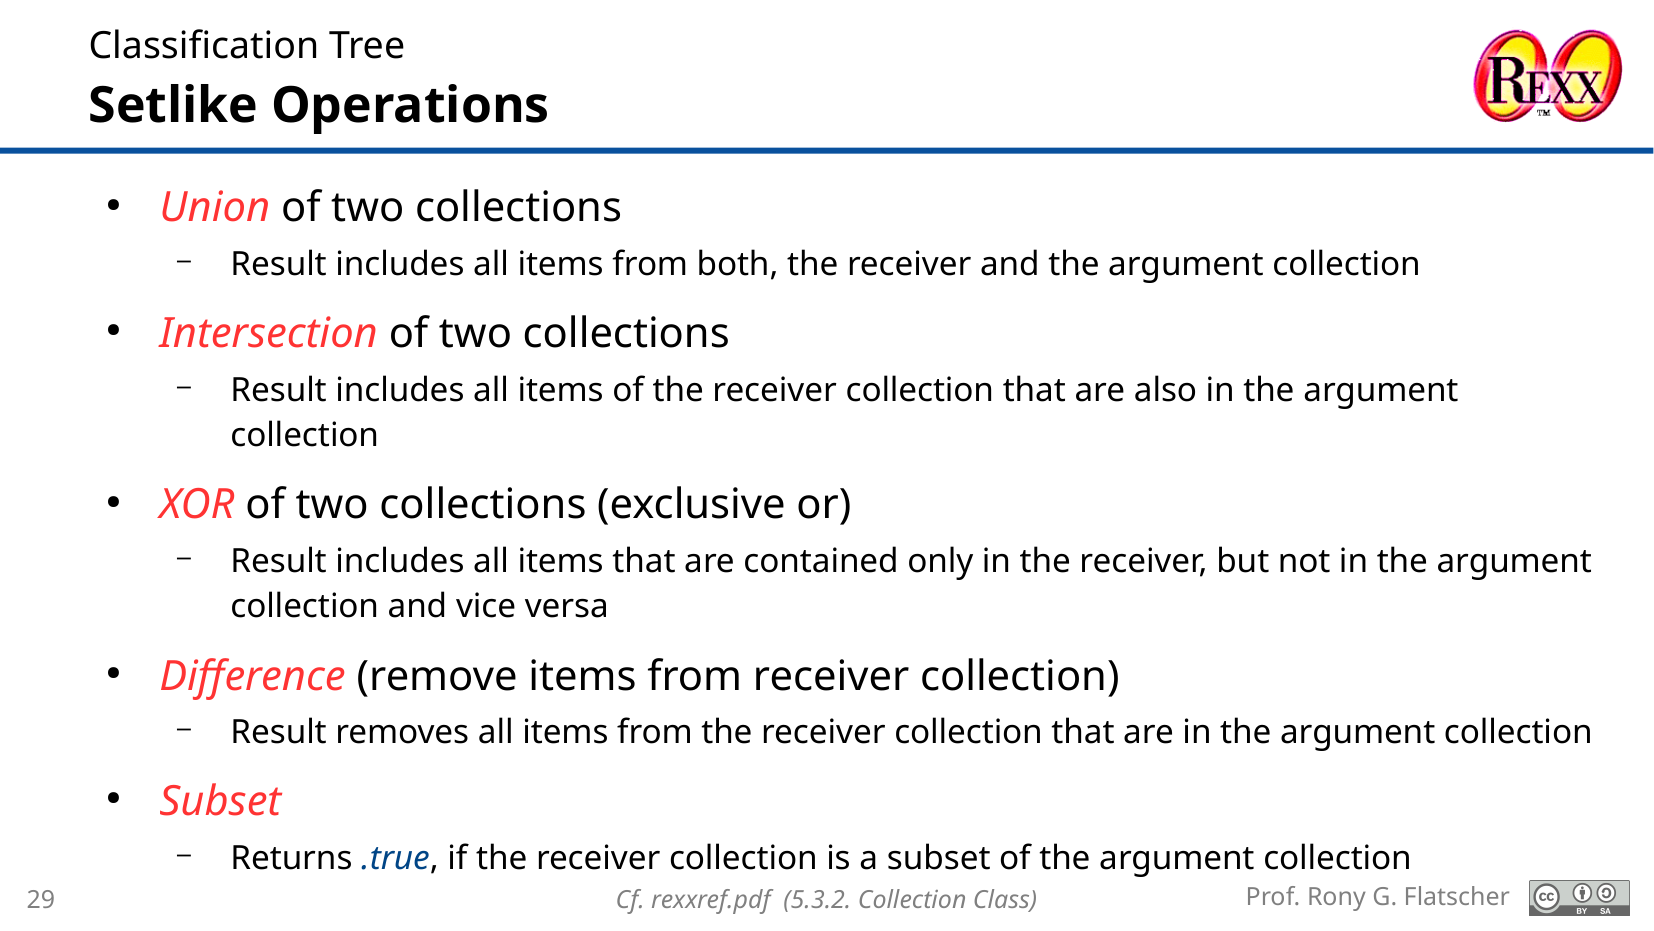

Classification Tree
Setlike Operations
# Union of two collections
Result includes all items from both, the receiver and the argument collection
Intersection of two collections
Result includes all items of the receiver collection that are also in the argument collection
XOR of two collections (exclusive or)
Result includes all items that are contained only in the receiver, but not in the argument collection and vice versa
Difference (remove items from receiver collection)
Result removes all items from the receiver collection that are in the argument collection
Subset
Returns .true, if the receiver collection is a subset of the argument collection
Cf. rexxref.pdf (5.3.2. Collection Class)